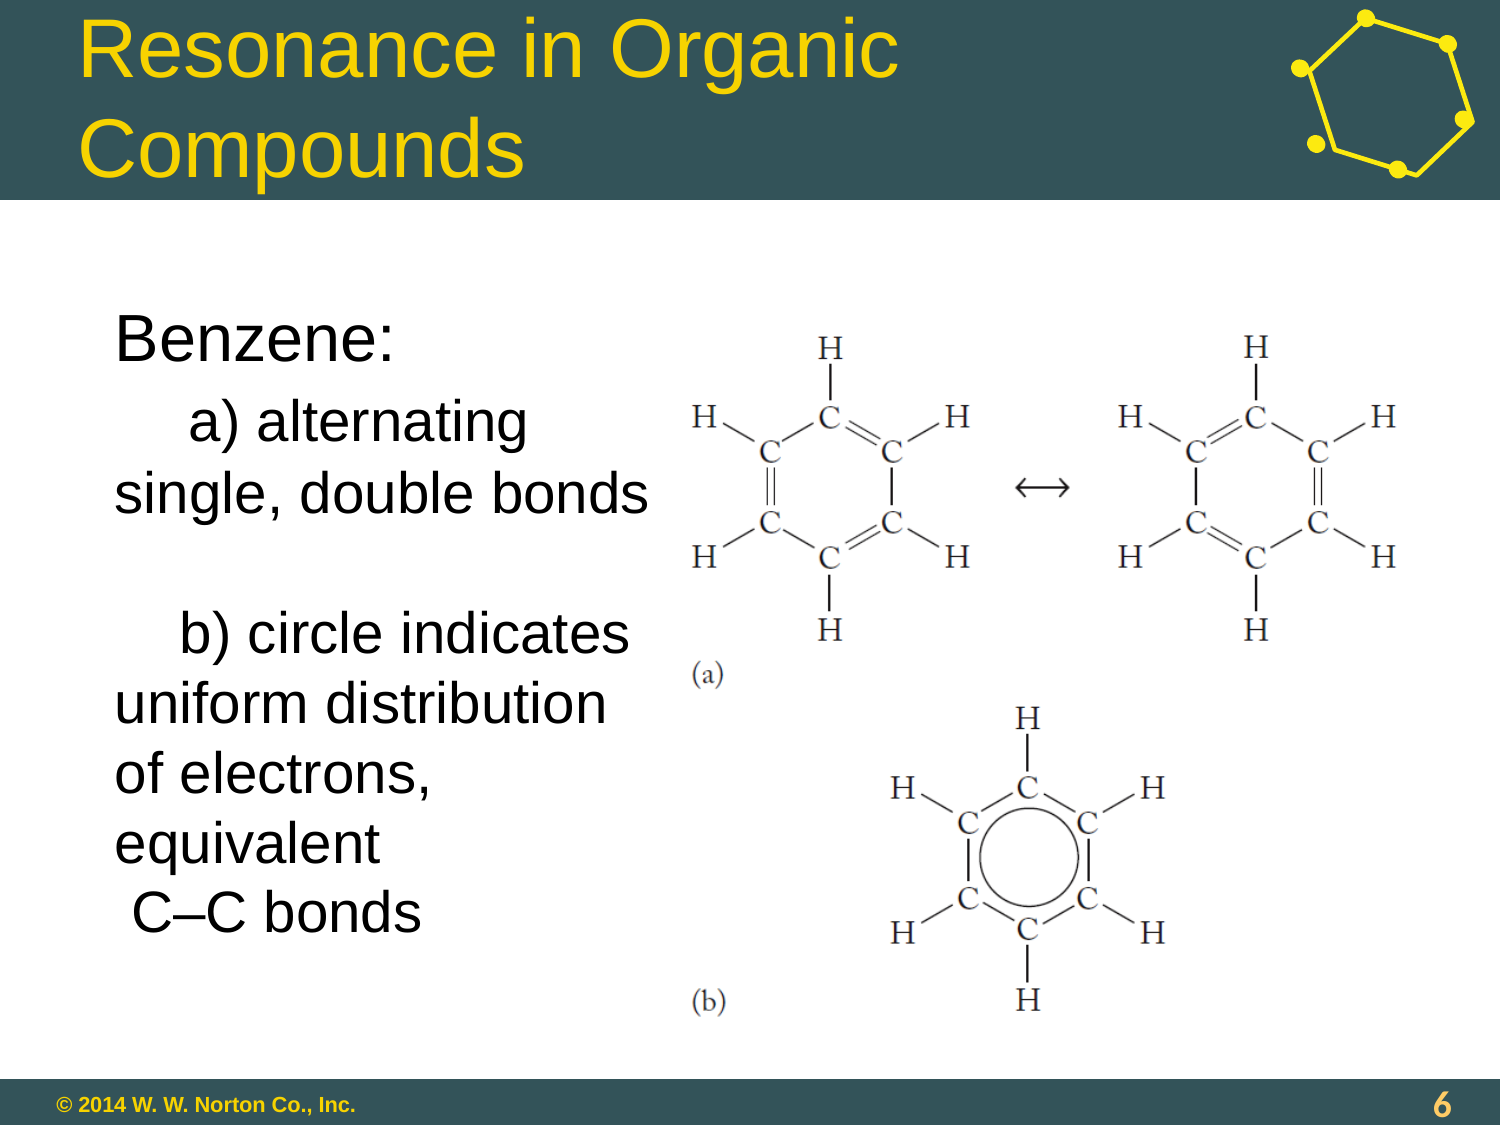

# Resonance in Organic Compounds
Benzene:
 a) alternating single, double bonds
 b) circle indicates uniform distribution of electrons, equivalent
 C–C bonds